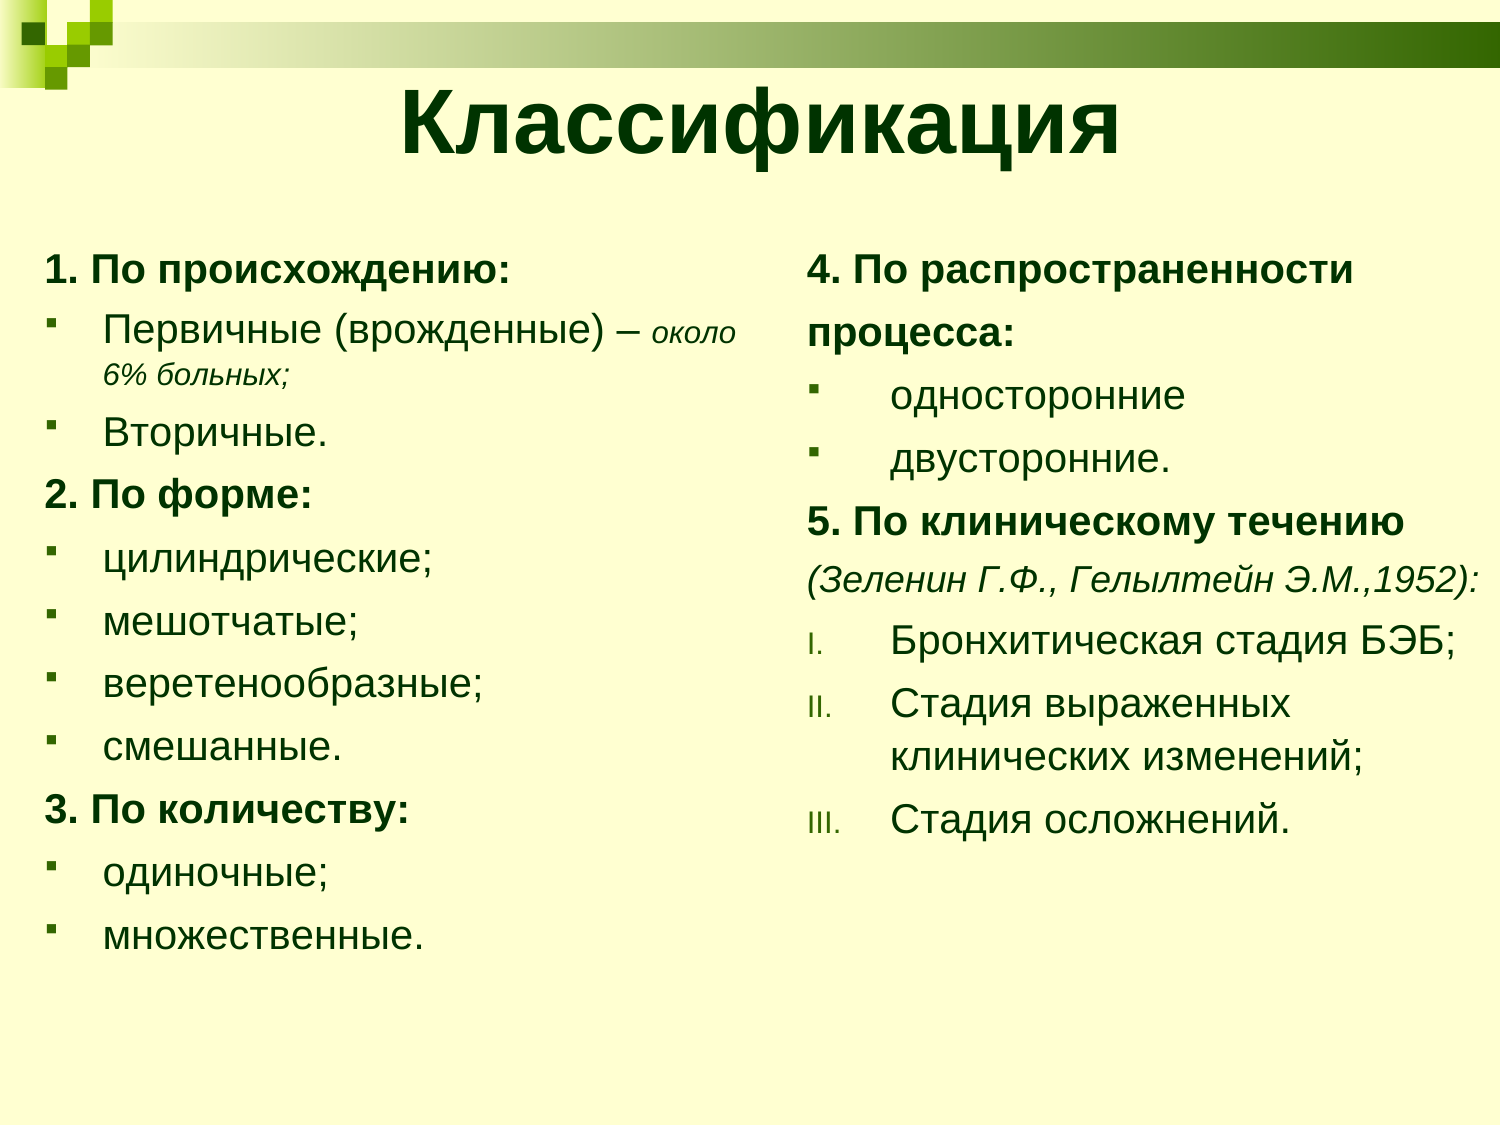

# Классификация
4. По распространенности
процесса:
односторонние
двусторонние.
5. По клиническому течению
(Зеленин Г.Ф., Гелылтейн Э.М.,1952):
Бронхитическая стадия БЭБ;
Стадия выраженных клинических изменений;
Стадия осложнений.
1. По происхождению:
Первичные (врожденные) – около 6% больных;
Вторичные.
2. По форме:
цилиндрические;
мешотчатые;
веретенообразные;
смешанные.
3. По количеству:
одиночные;
множественные.